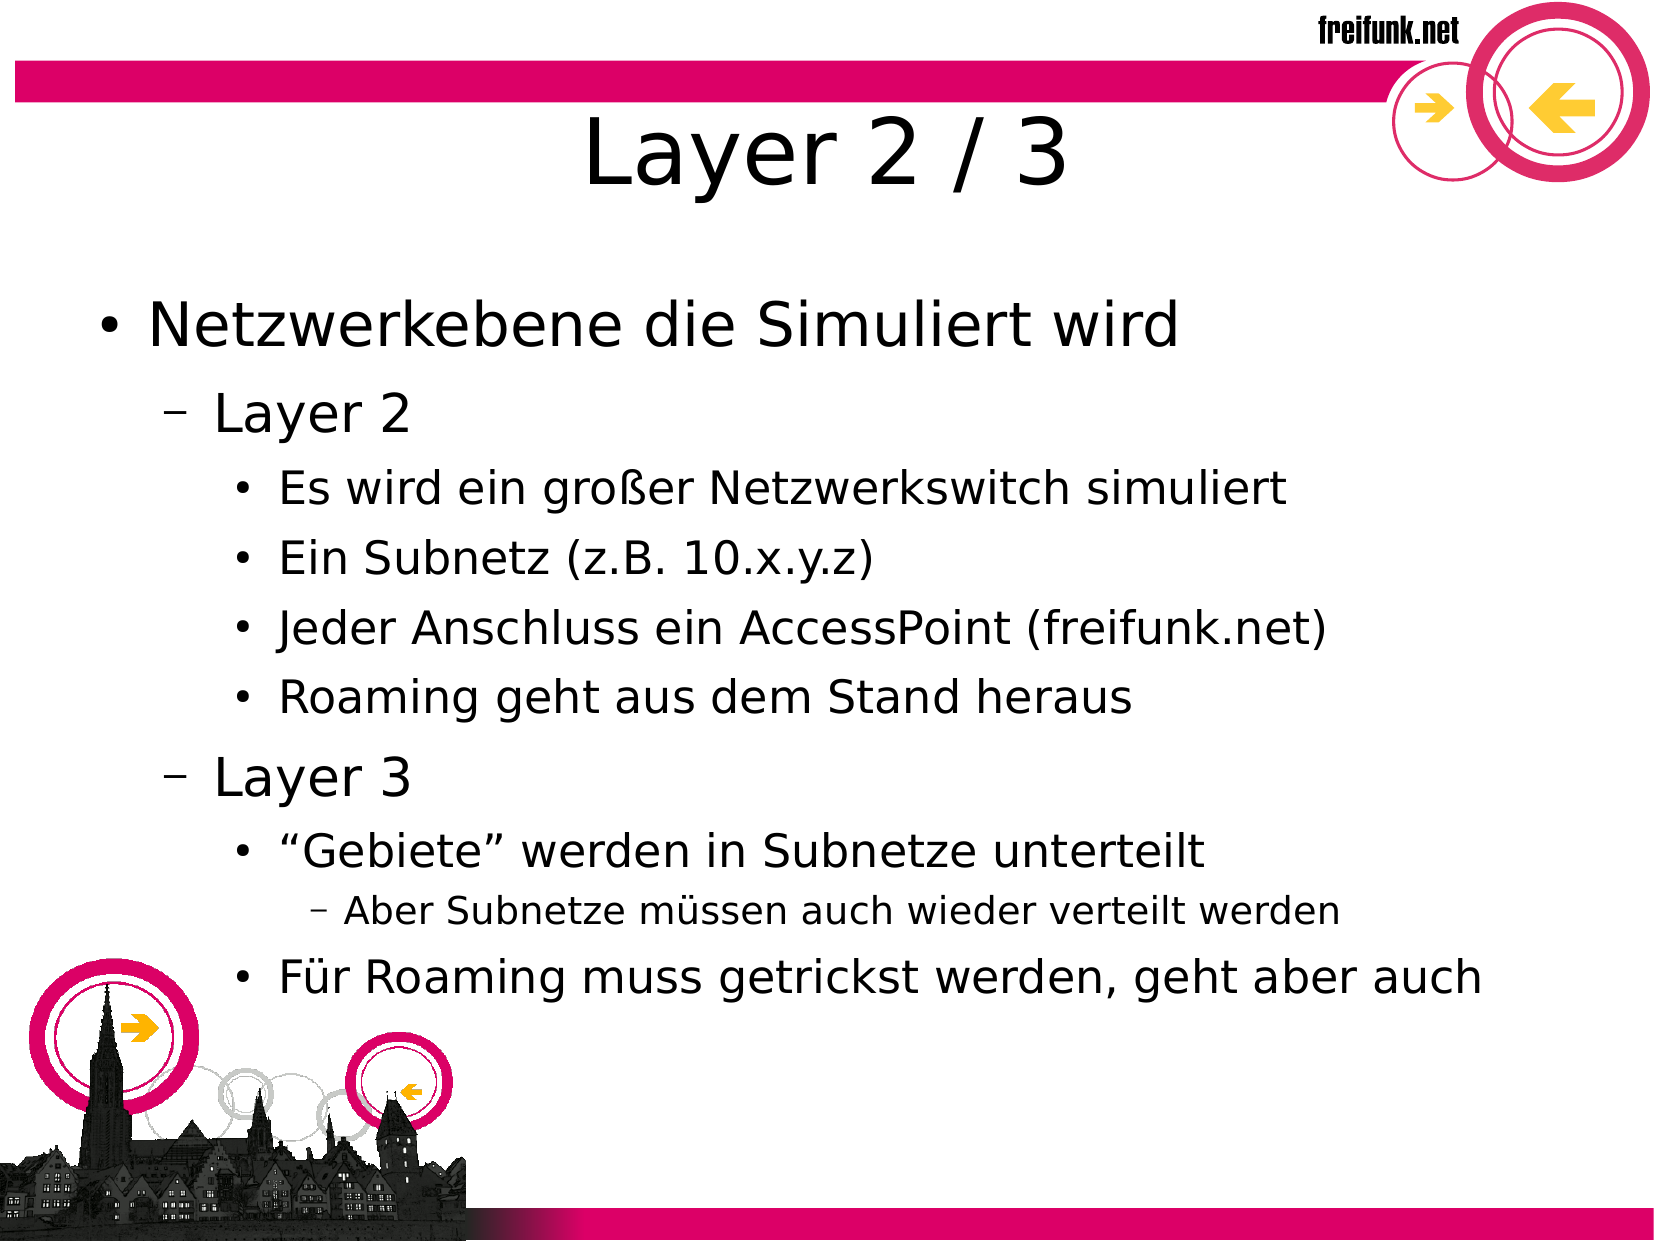

# Layer 2 / 3
Netzwerkebene die Simuliert wird
Layer 2
Es wird ein großer Netzwerkswitch simuliert
Ein Subnetz (z.B. 10.x.y.z)
Jeder Anschluss ein AccessPoint (freifunk.net)
Roaming geht aus dem Stand heraus
Layer 3
“Gebiete” werden in Subnetze unterteilt
Aber Subnetze müssen auch wieder verteilt werden
Für Roaming muss getrickst werden, geht aber auch